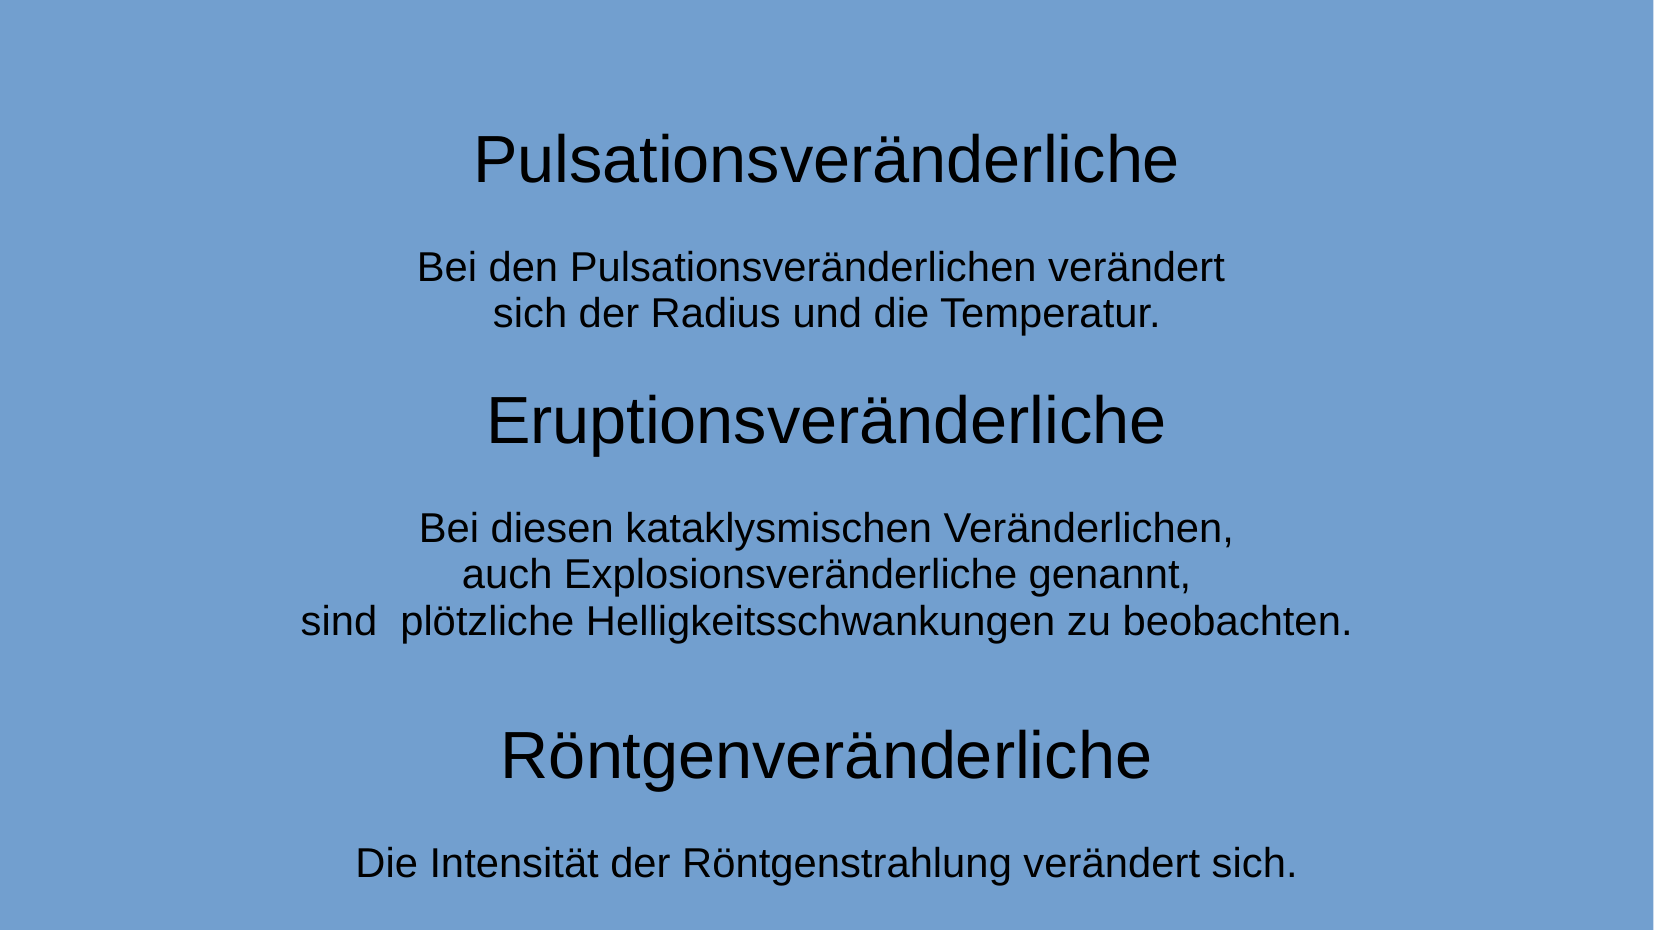

Pulsationsveränderliche
Bei den Pulsationsveränderlichen verändert
sich der Radius und die Temperatur.
Eruptionsveränderliche
Bei diesen kataklysmischen Veränderlichen,
auch Explosionsveränderliche genannt,
sind plötzliche Helligkeitsschwankungen zu beobachten.
Röntgenveränderliche
Die Intensität der Röntgenstrahlung verändert sich.